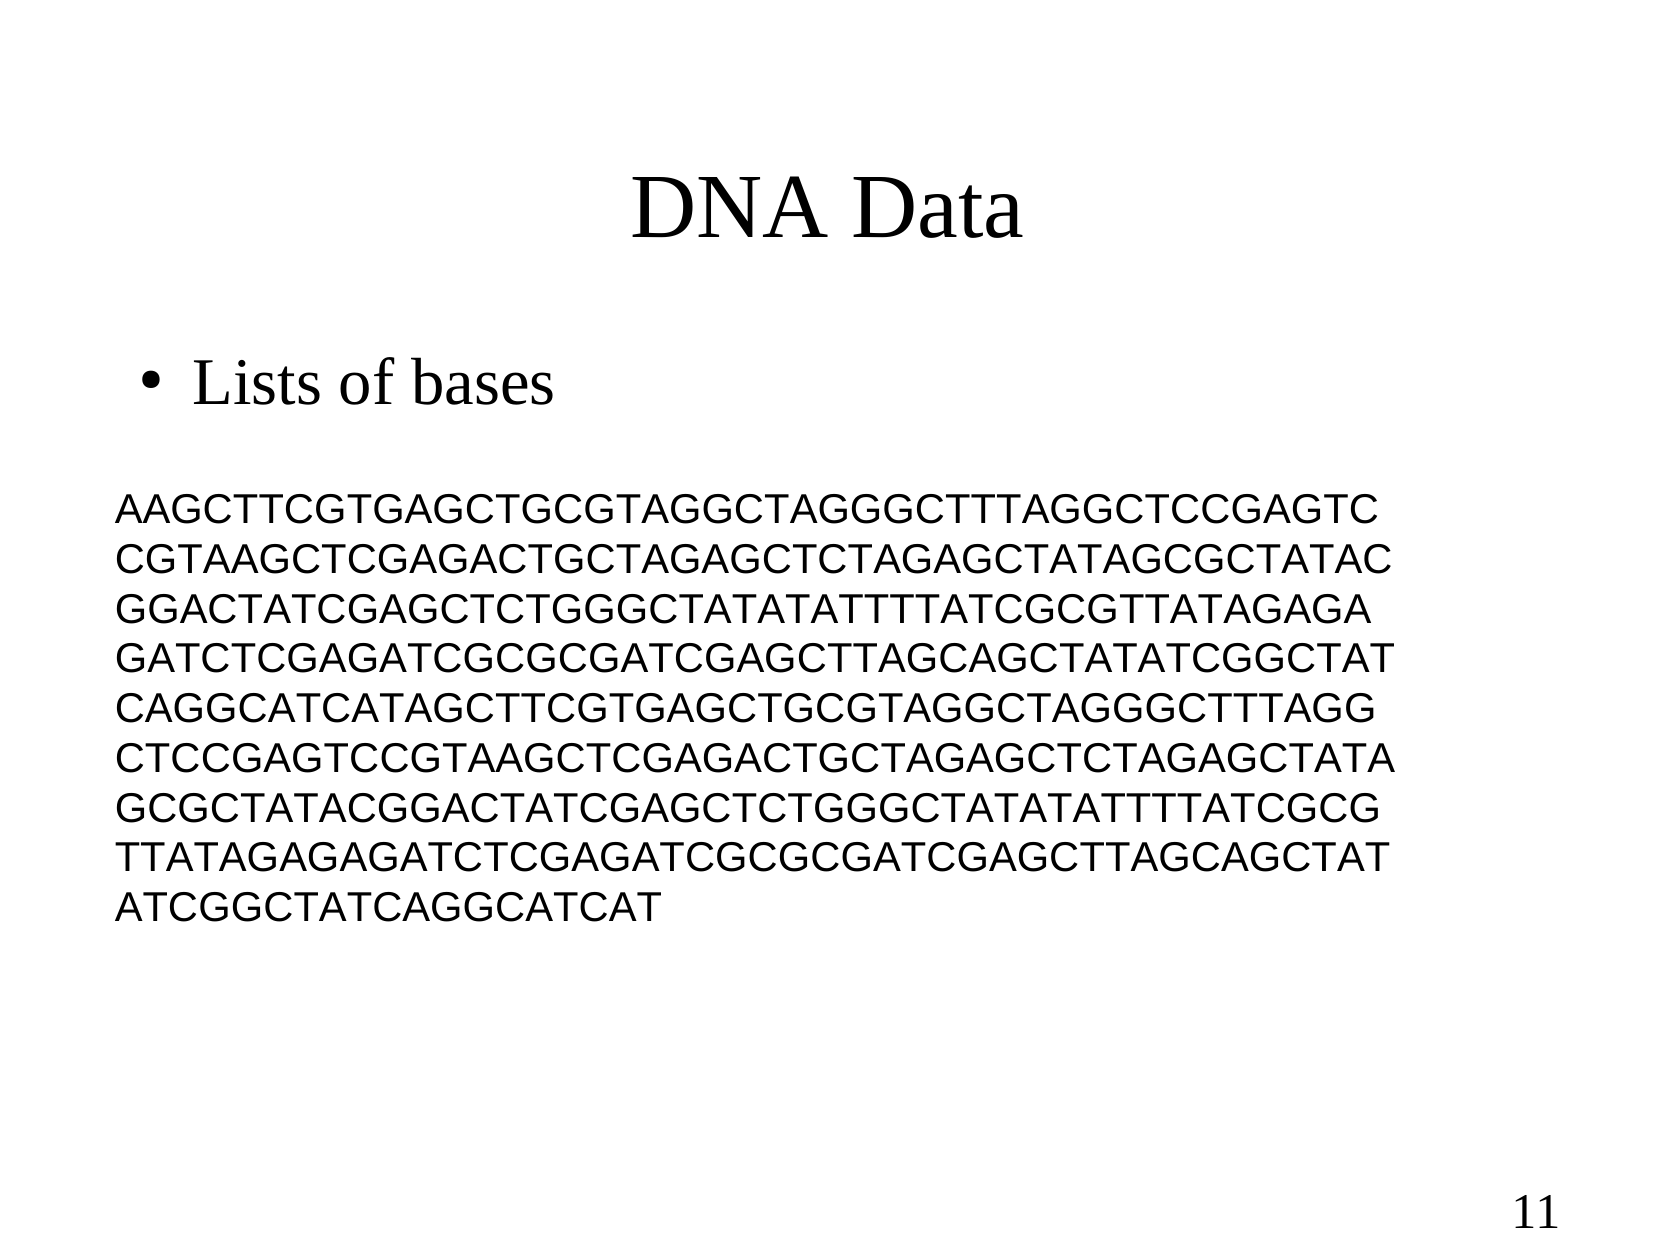

# DNA Data
Lists of bases
AAGCTTCGTGAGCTGCGTAGGCTAGGGCTTTAGGCTCCGAGTCCGTAAGCTCGAGACTGCTAGAGCTCTAGAGCTATAGCGCTATACGGACTATCGAGCTCTGGGCTATATATTTTATCGCGTTATAGAGAGATCTCGAGATCGCGCGATCGAGCTTAGCAGCTATATCGGCTATCAGGCATCATAGCTTCGTGAGCTGCGTAGGCTAGGGCTTTAGGCTCCGAGTCCGTAAGCTCGAGACTGCTAGAGCTCTAGAGCTATAGCGCTATACGGACTATCGAGCTCTGGGCTATATATTTTATCGCGTTATAGAGAGATCTCGAGATCGCGCGATCGAGCTTAGCAGCTATATCGGCTATCAGGCATCAT